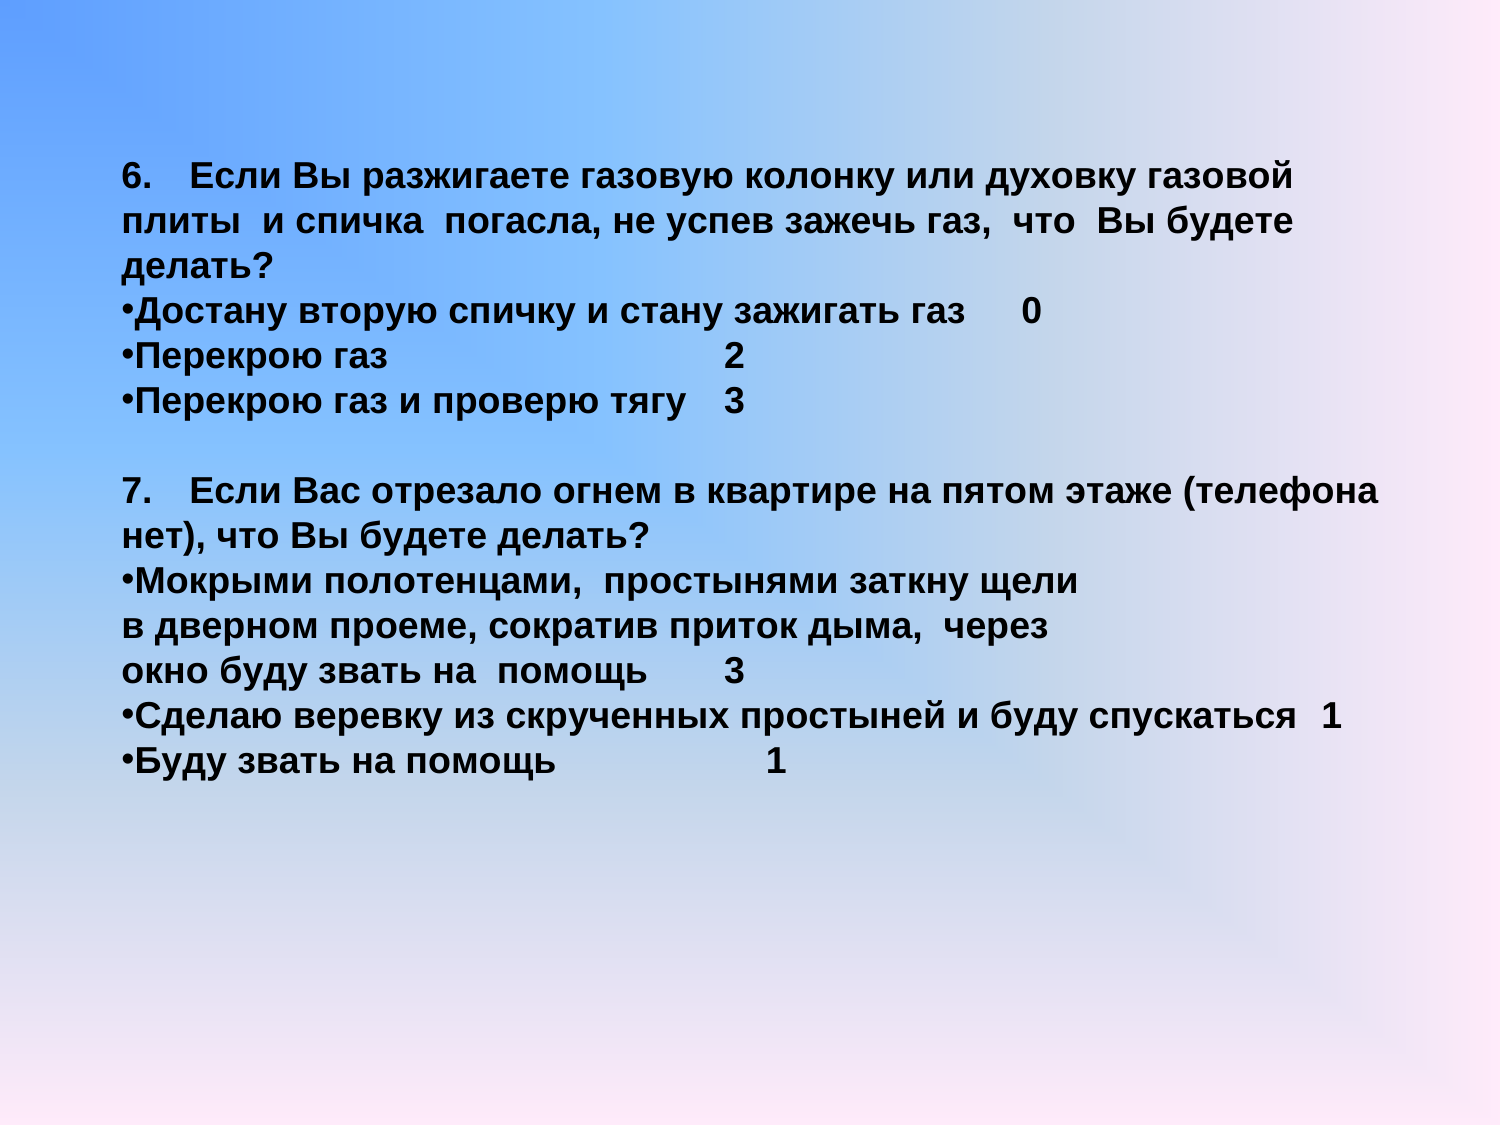

6.	Если Вы разжигаете газовую колонку или духовку газовой
плиты и спичка погасла, не успев зажечь газ, что Вы будете
делать?
Достану вторую спичку и стану зажигать газ	0
Перекрою газ 	2
Перекрою газ и проверю тягу	3
7.	Если Вас отрезало огнем в квартире на пятом этаже (телефона нет), что Вы будете делать?
Мокрыми полотенцами, простынями заткну щели
в дверном проеме, сократив приток дыма, через
окно буду звать на помощь	3
Сделаю веревку из скрученных простыней и буду спускаться	1
Буду звать на помощь	 1